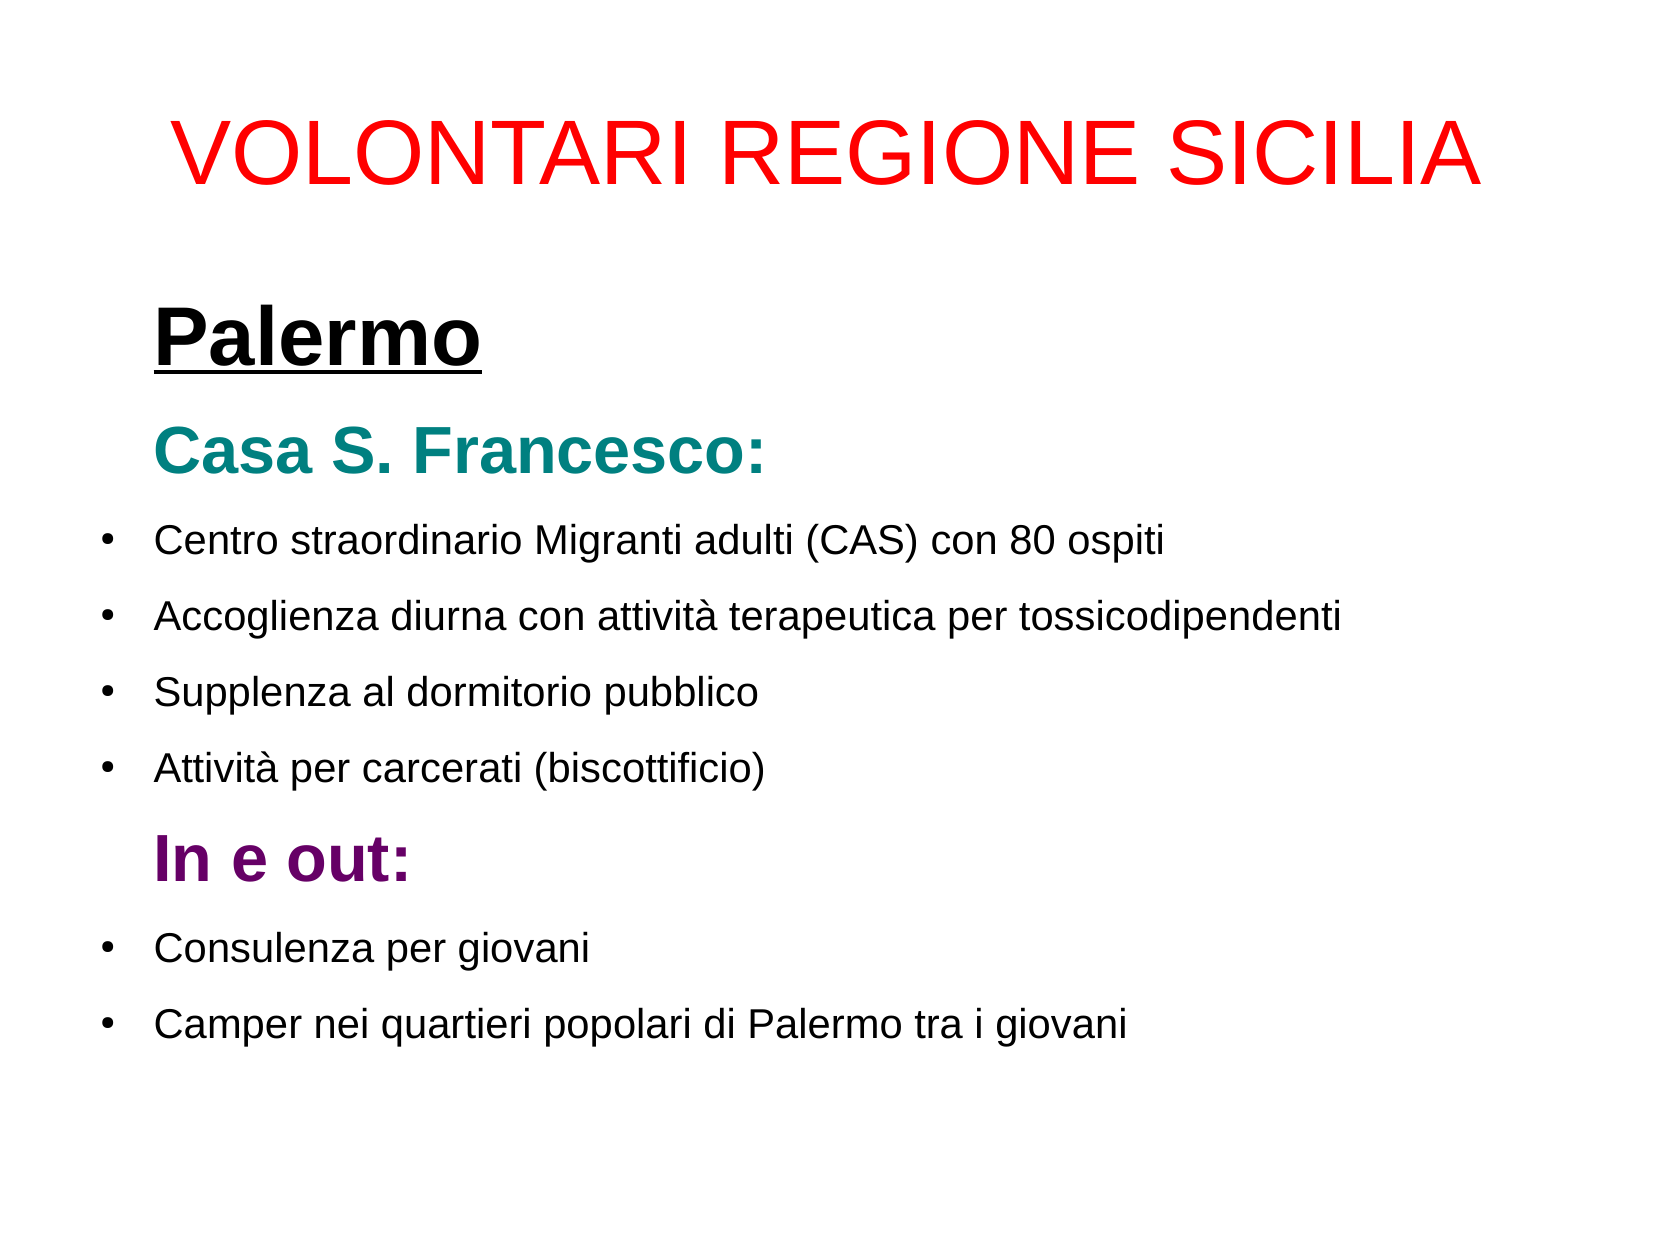

# VOLONTARI REGIONE SICILIA
Palermo
Casa S. Francesco:
Centro straordinario Migranti adulti (CAS) con 80 ospiti
Accoglienza diurna con attività terapeutica per tossicodipendenti
Supplenza al dormitorio pubblico
Attività per carcerati (biscottificio)
In e out:
Consulenza per giovani
Camper nei quartieri popolari di Palermo tra i giovani